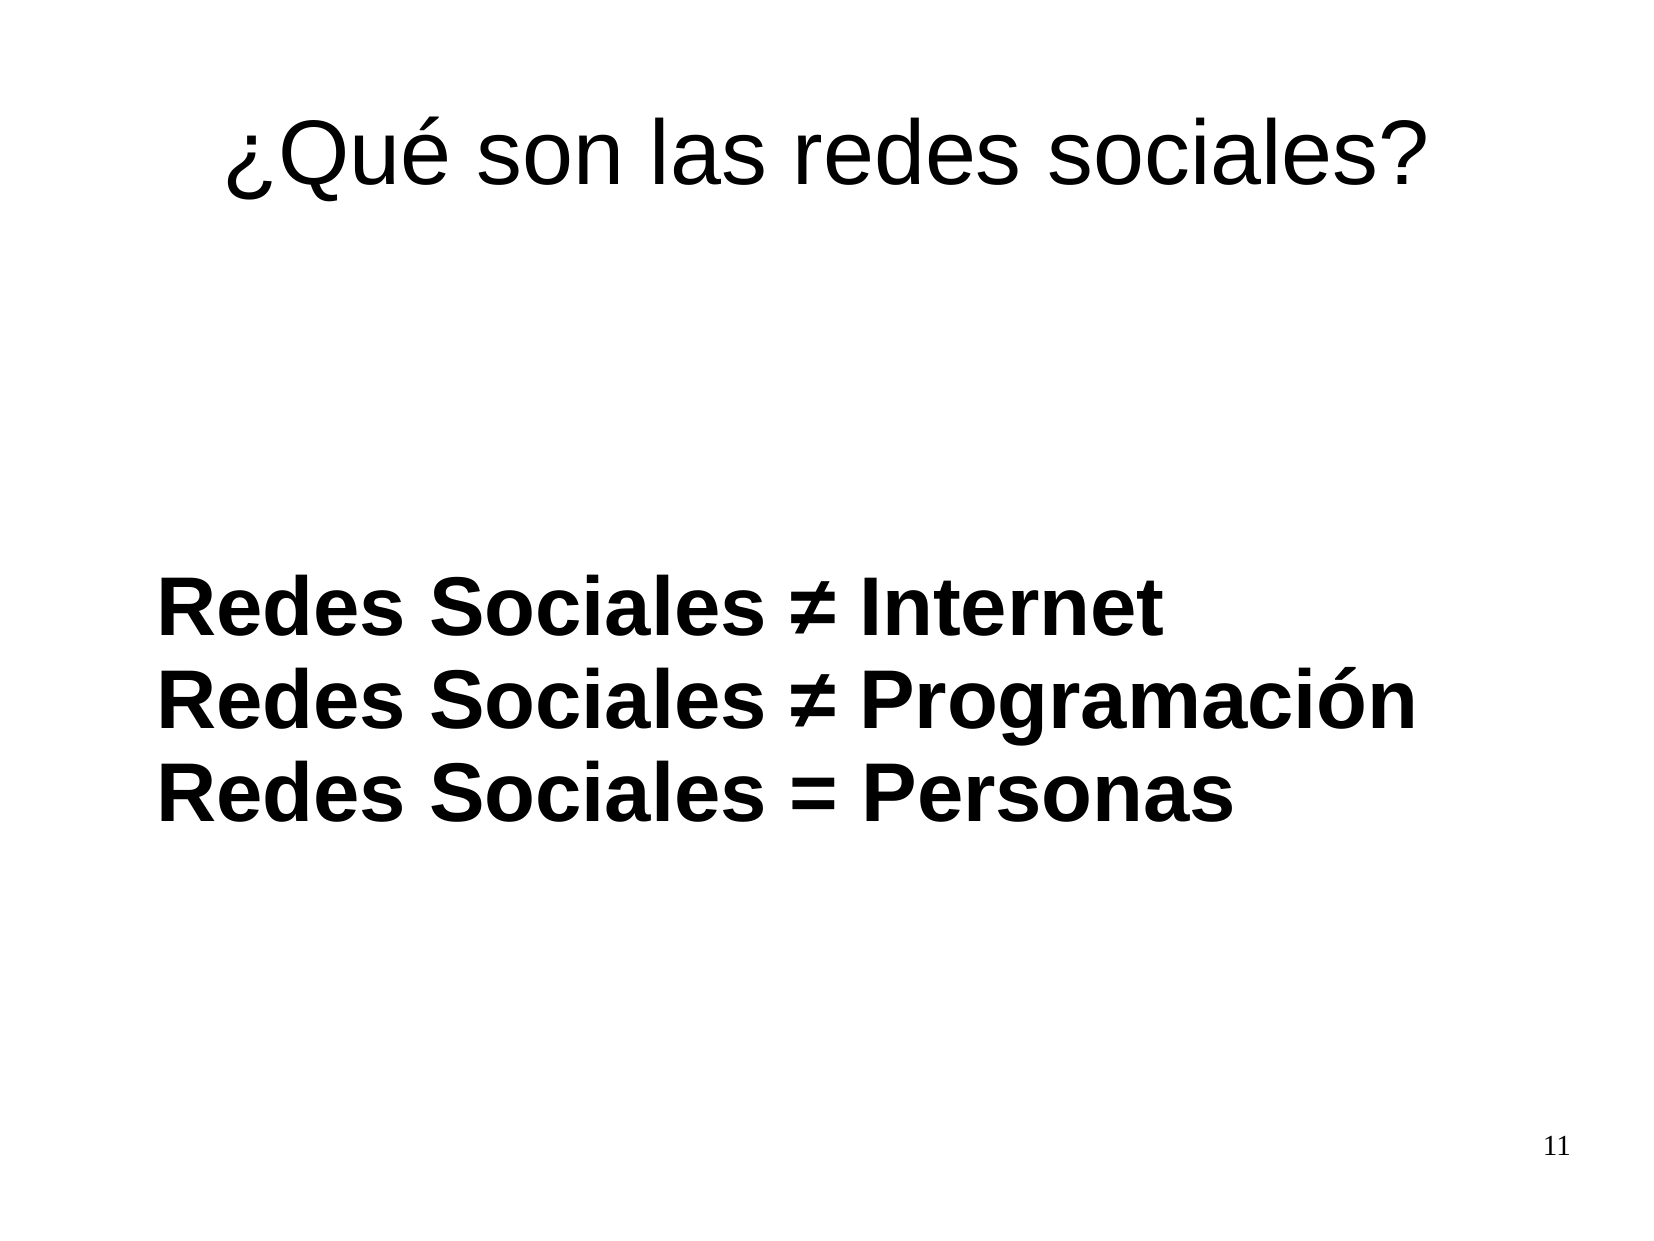

¿Qué son las redes sociales?
# Redes Sociales ≠ Internet
	Redes Sociales ≠ Programación
	Redes Sociales = Personas
11